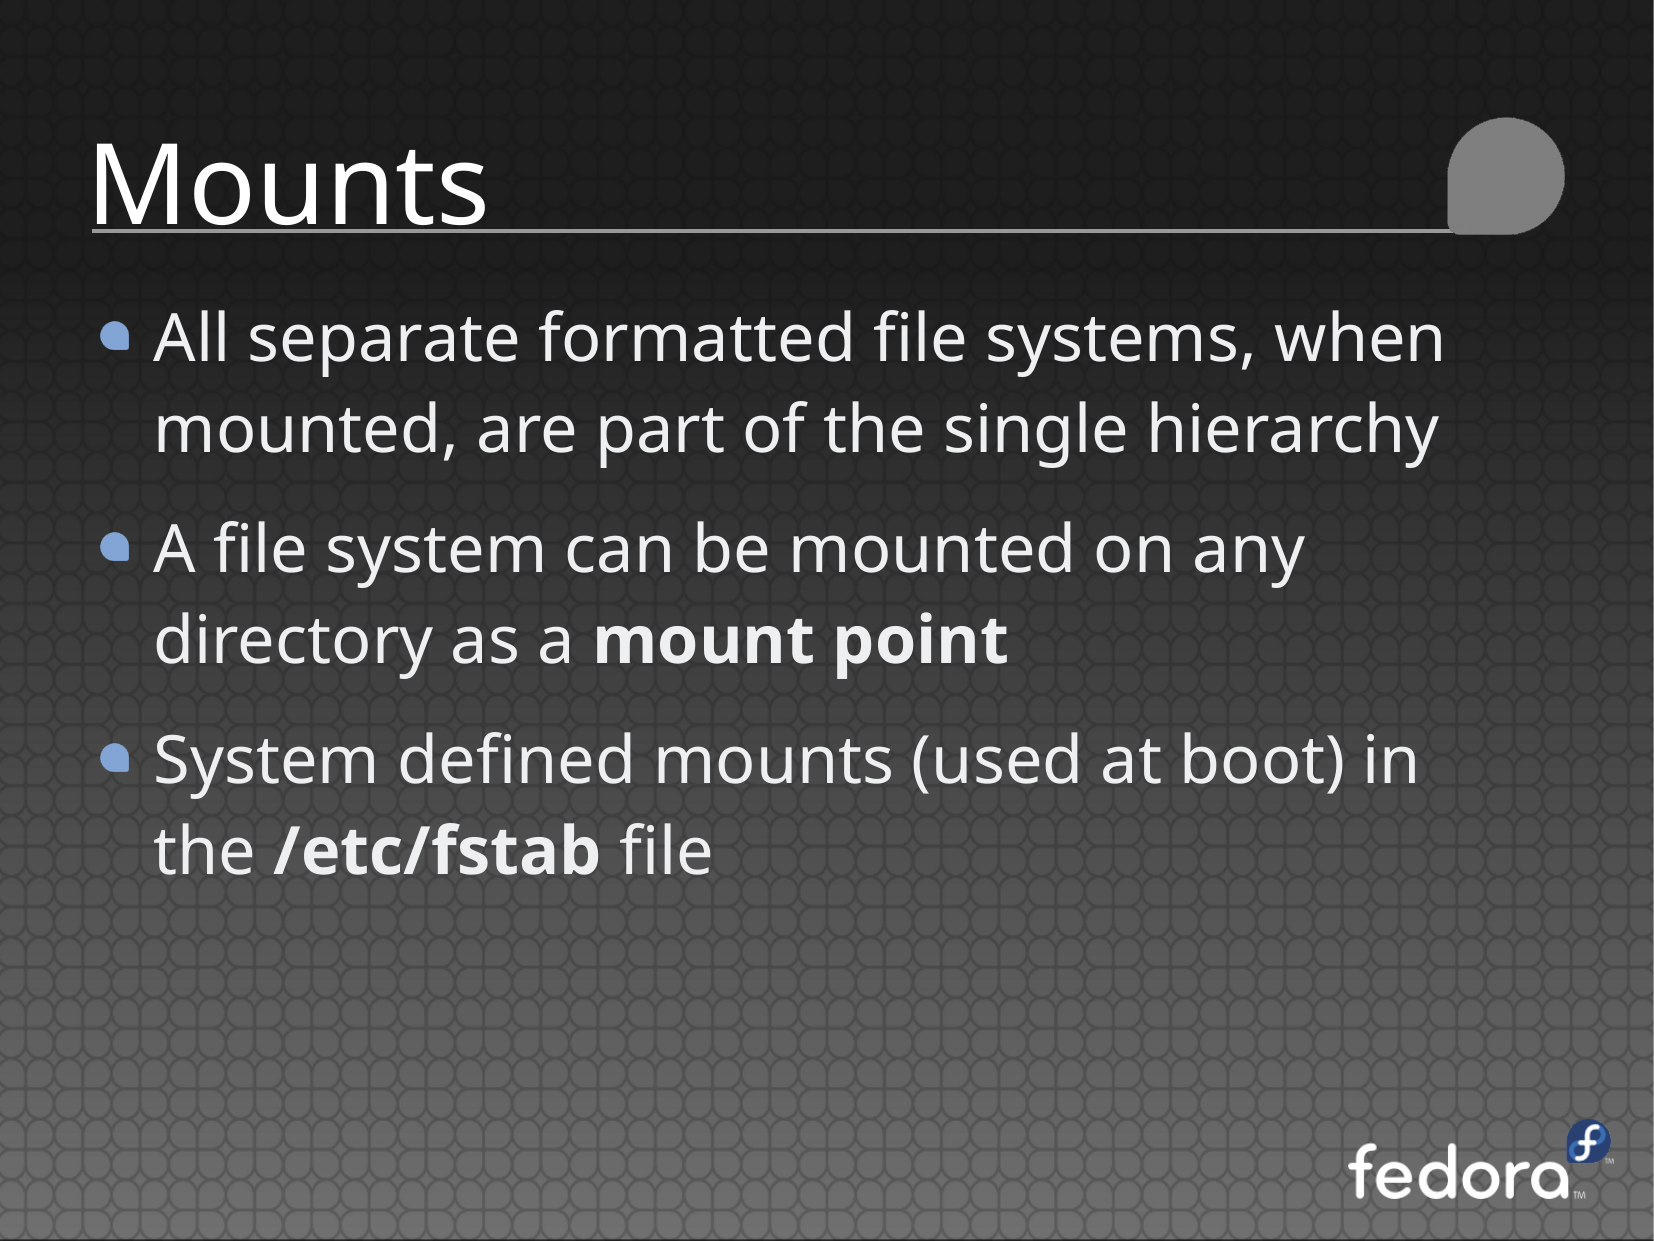

# Mounts
All separate formatted file systems, when mounted, are part of the single hierarchy
A file system can be mounted on any directory as a mount point
System defined mounts (used at boot) in the /etc/fstab file